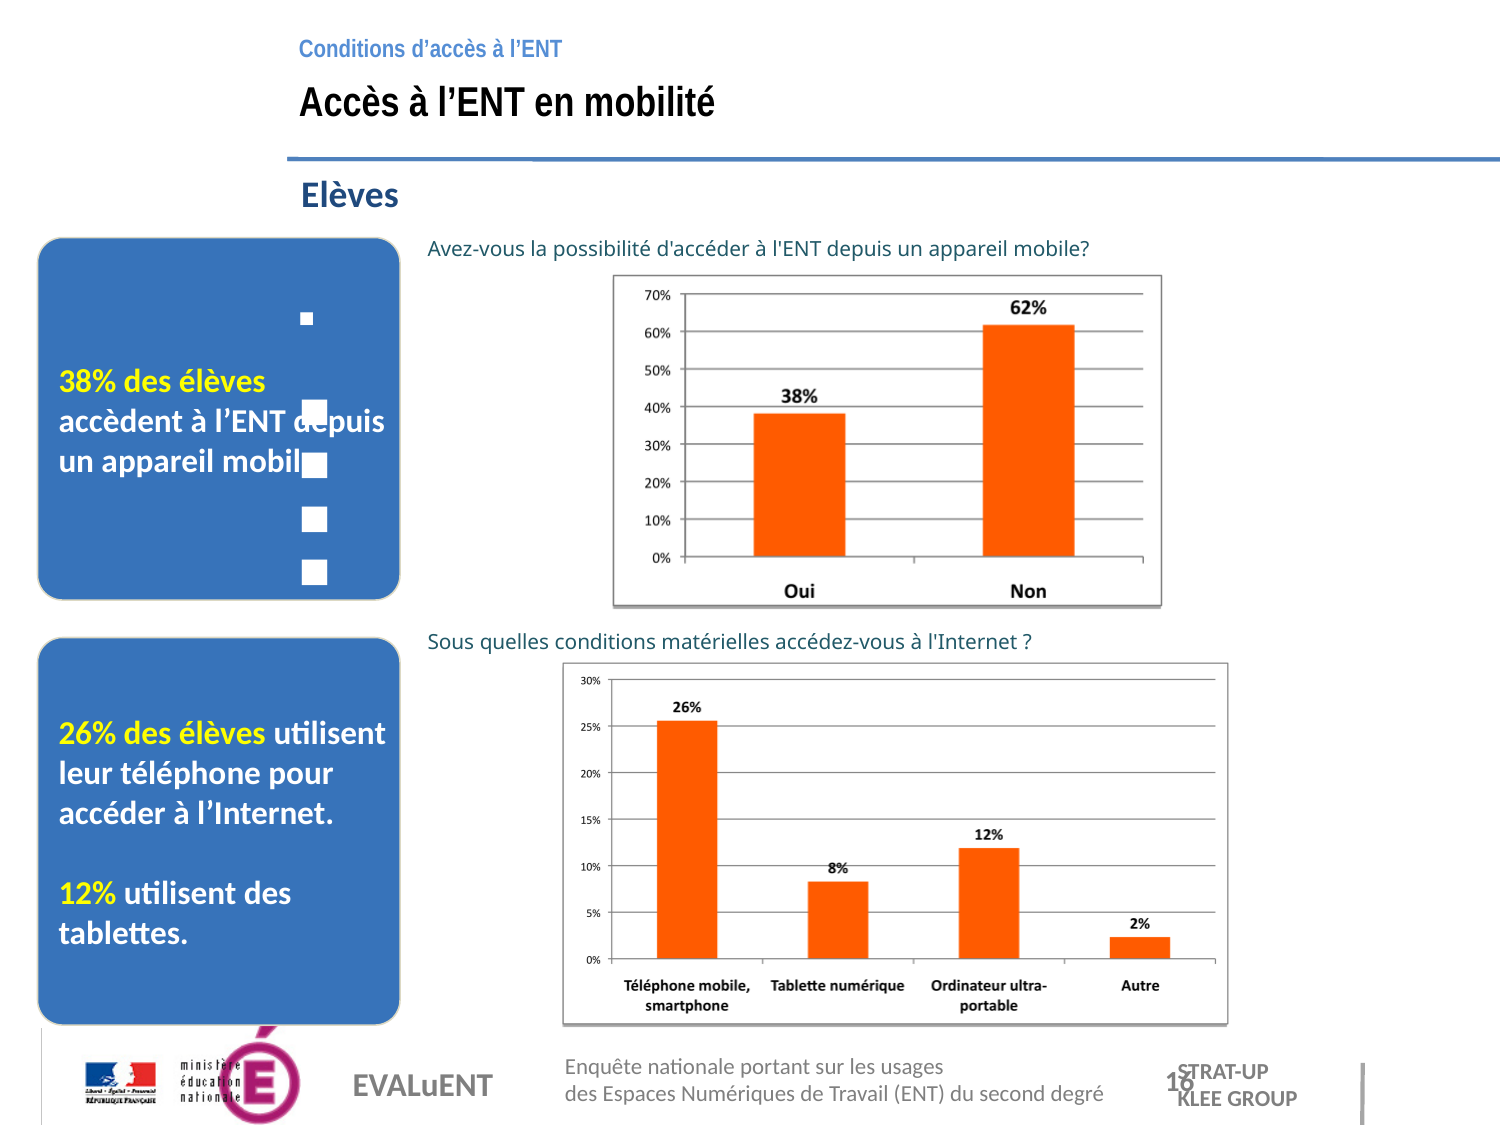

Conditions d’accès à l’ENT
Accès à l’ENT en mobilité
Elèves
Avez-vous la possibilité d'accéder à l'ENT depuis un appareil mobile?
38% des élèves accèdent à l’ENT depuis un appareil mobile.
Sous quelles conditions matérielles accédez-vous à l'Internet ?
26% des élèves utilisent leur téléphone pour accéder à l’Internet.
12% utilisent des tablettes.